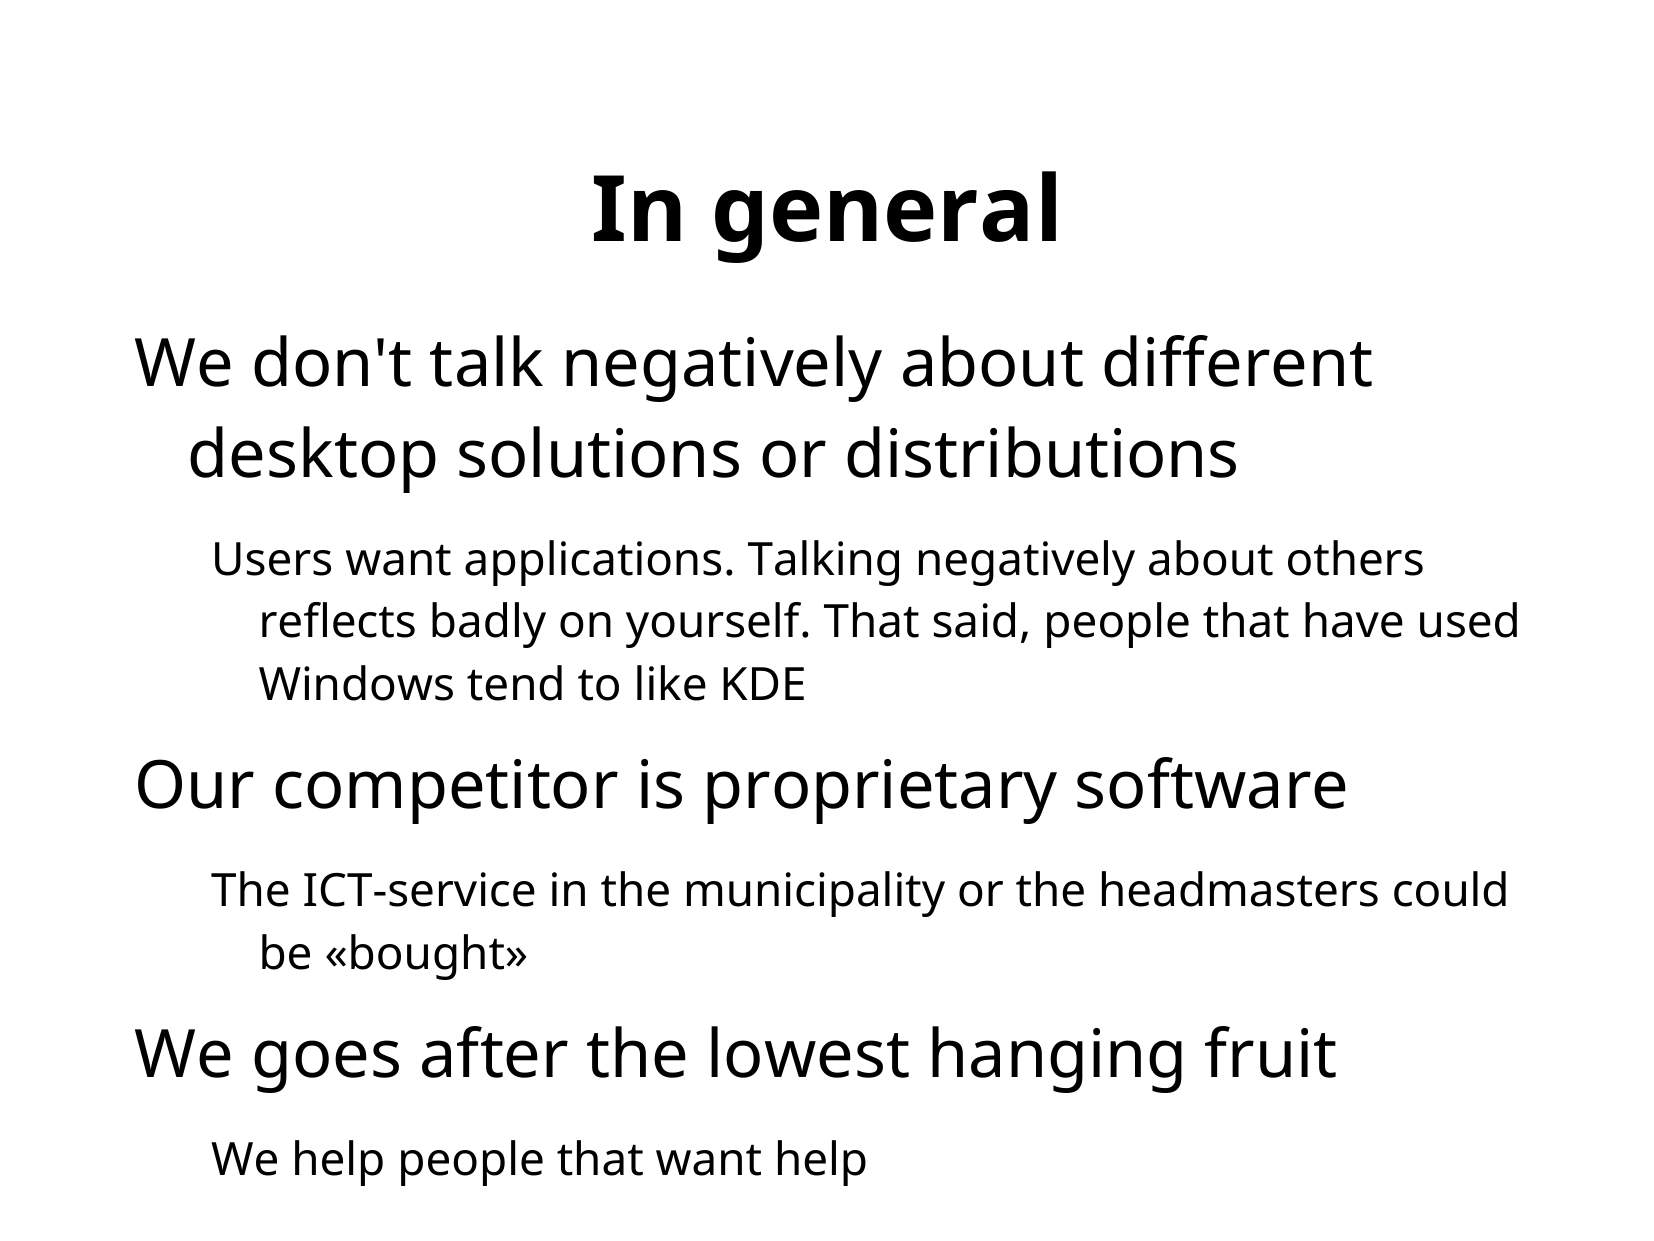

# In general
We don't talk negatively about different desktop solutions or distributions
Users want applications. Talking negatively about others reflects badly on yourself. That said, people that have used Windows tend to like KDE
Our competitor is proprietary software
The ICT-service in the municipality or the headmasters could be «bought»
We goes after the lowest hanging fruit
We help people that want help